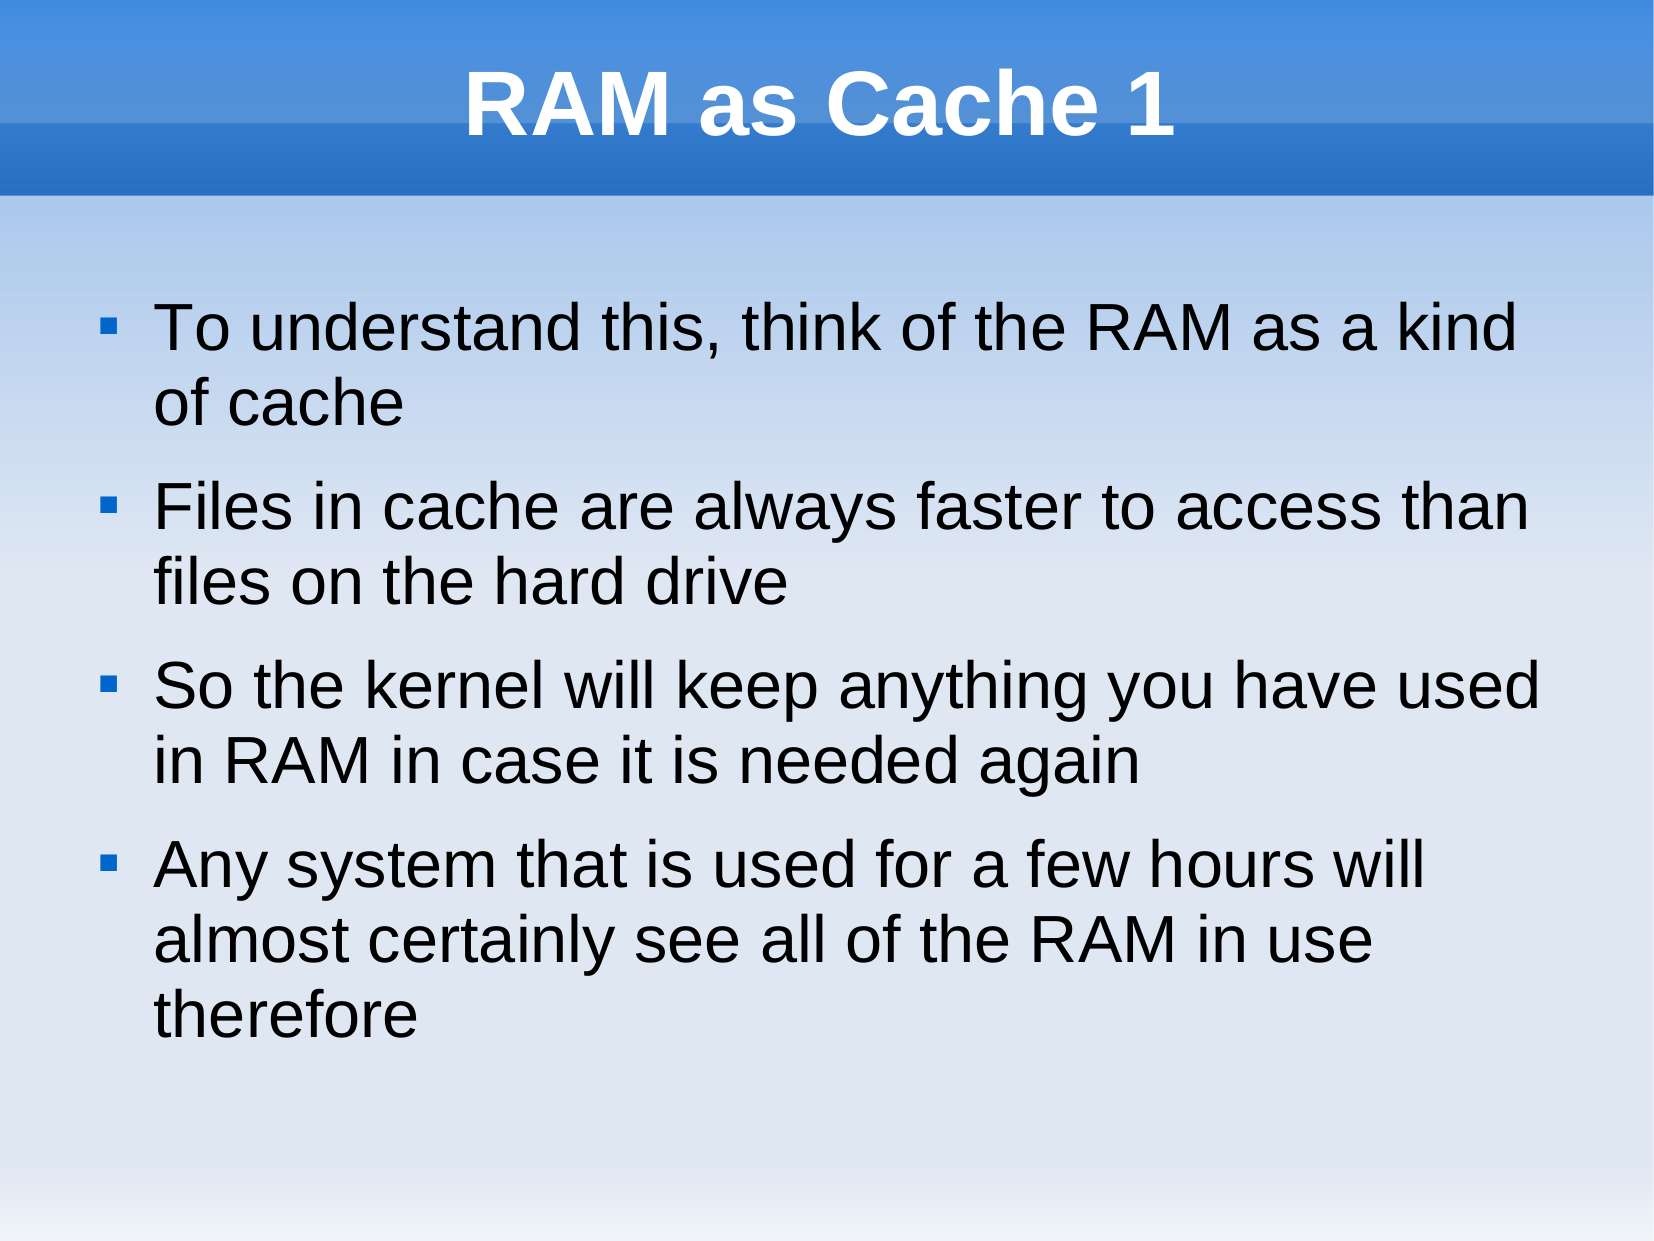

# RAM as Cache 1
To understand this, think of the RAM as a kind of cache
Files in cache are always faster to access than files on the hard drive
So the kernel will keep anything you have used in RAM in case it is needed again
Any system that is used for a few hours will almost certainly see all of the RAM in use therefore